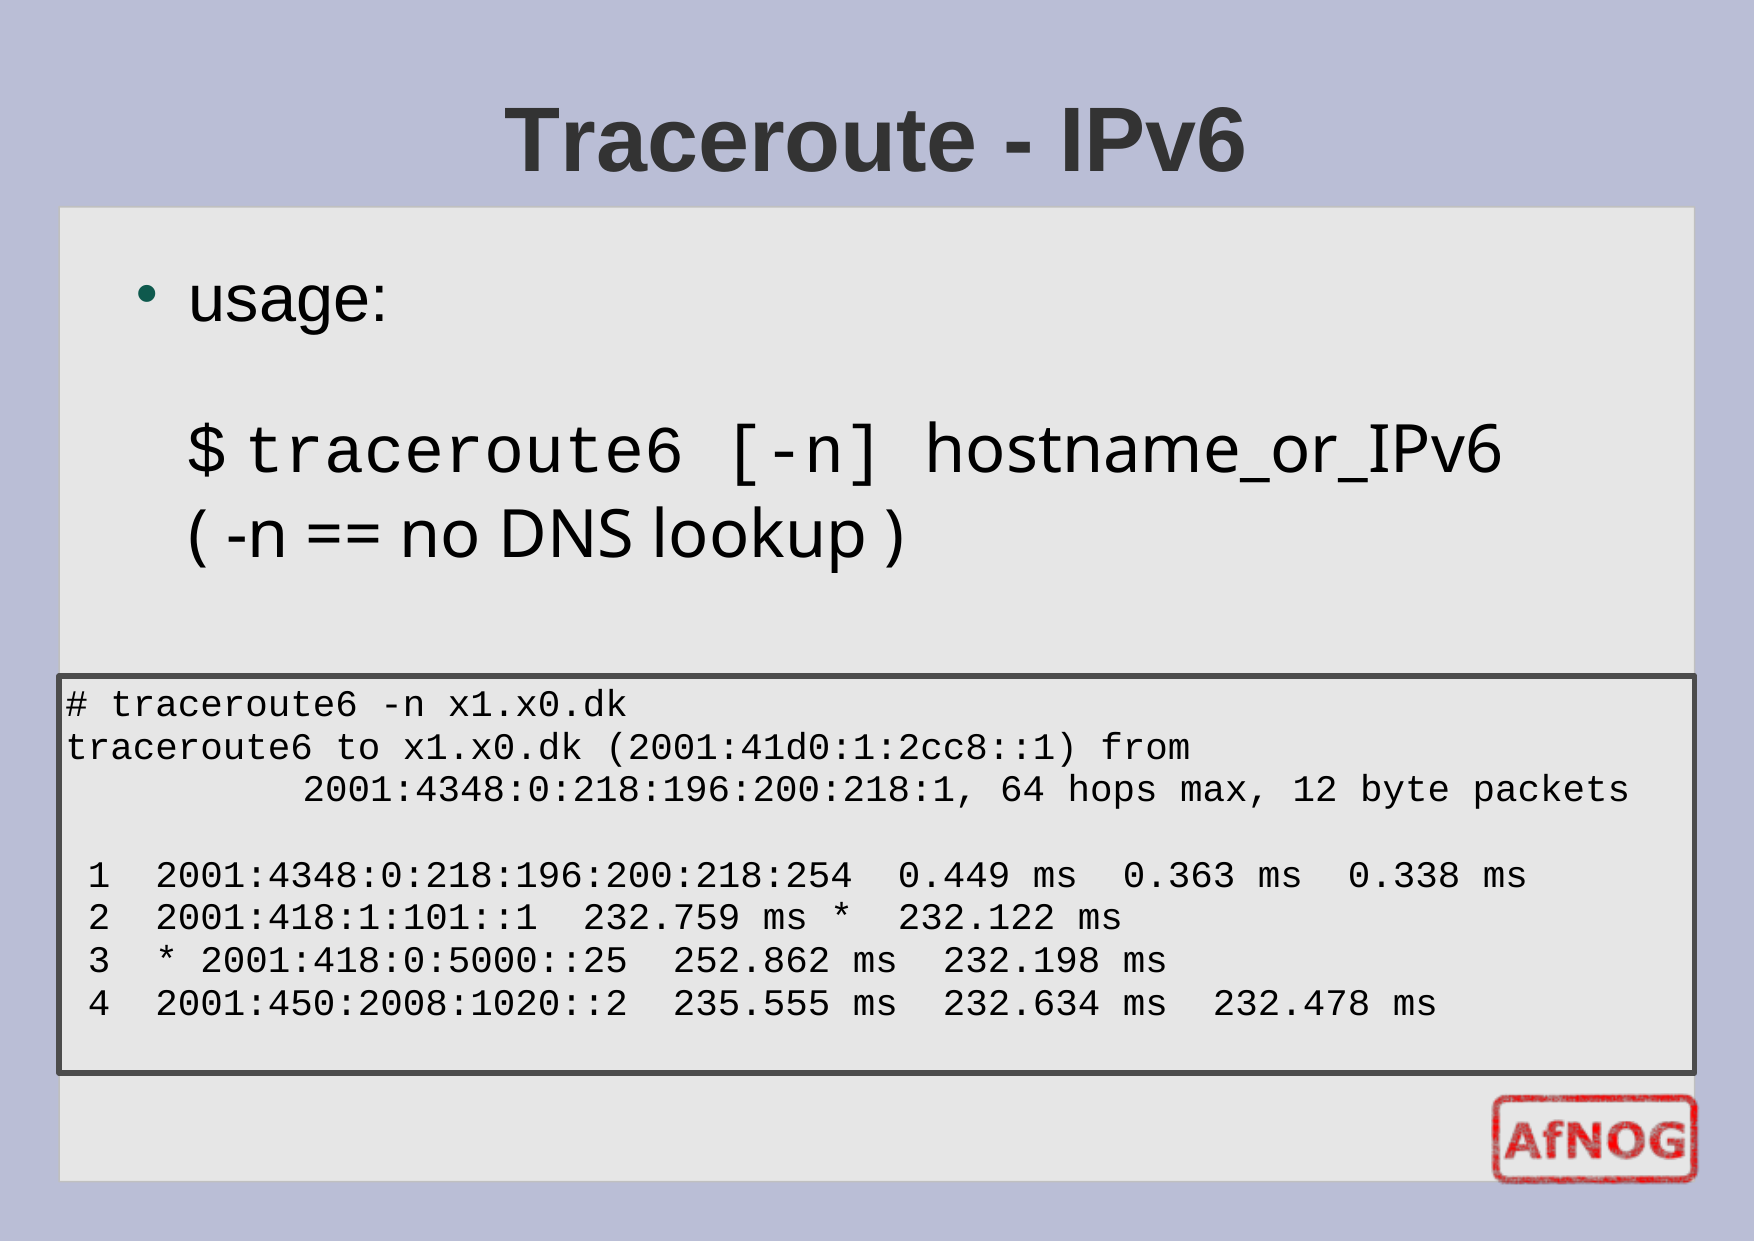

# Traceroute - IPv6
usage:
$ traceroute6 [-n] hostname_or_IPv6
( -n == no DNS lookup )
# traceroute6 -n x1.x0.dk
traceroute6 to x1.x0.dk (2001:41d0:1:2cc8::1) from
		2001:4348:0:218:196:200:218:1, 64 hops max, 12 byte packets
 1 2001:4348:0:218:196:200:218:254 0.449 ms 0.363 ms 0.338 ms
 2 2001:418:1:101::1 232.759 ms * 232.122 ms
 3 * 2001:418:0:5000::25 252.862 ms 232.198 ms
 4 2001:450:2008:1020::2 235.555 ms 232.634 ms 232.478 ms